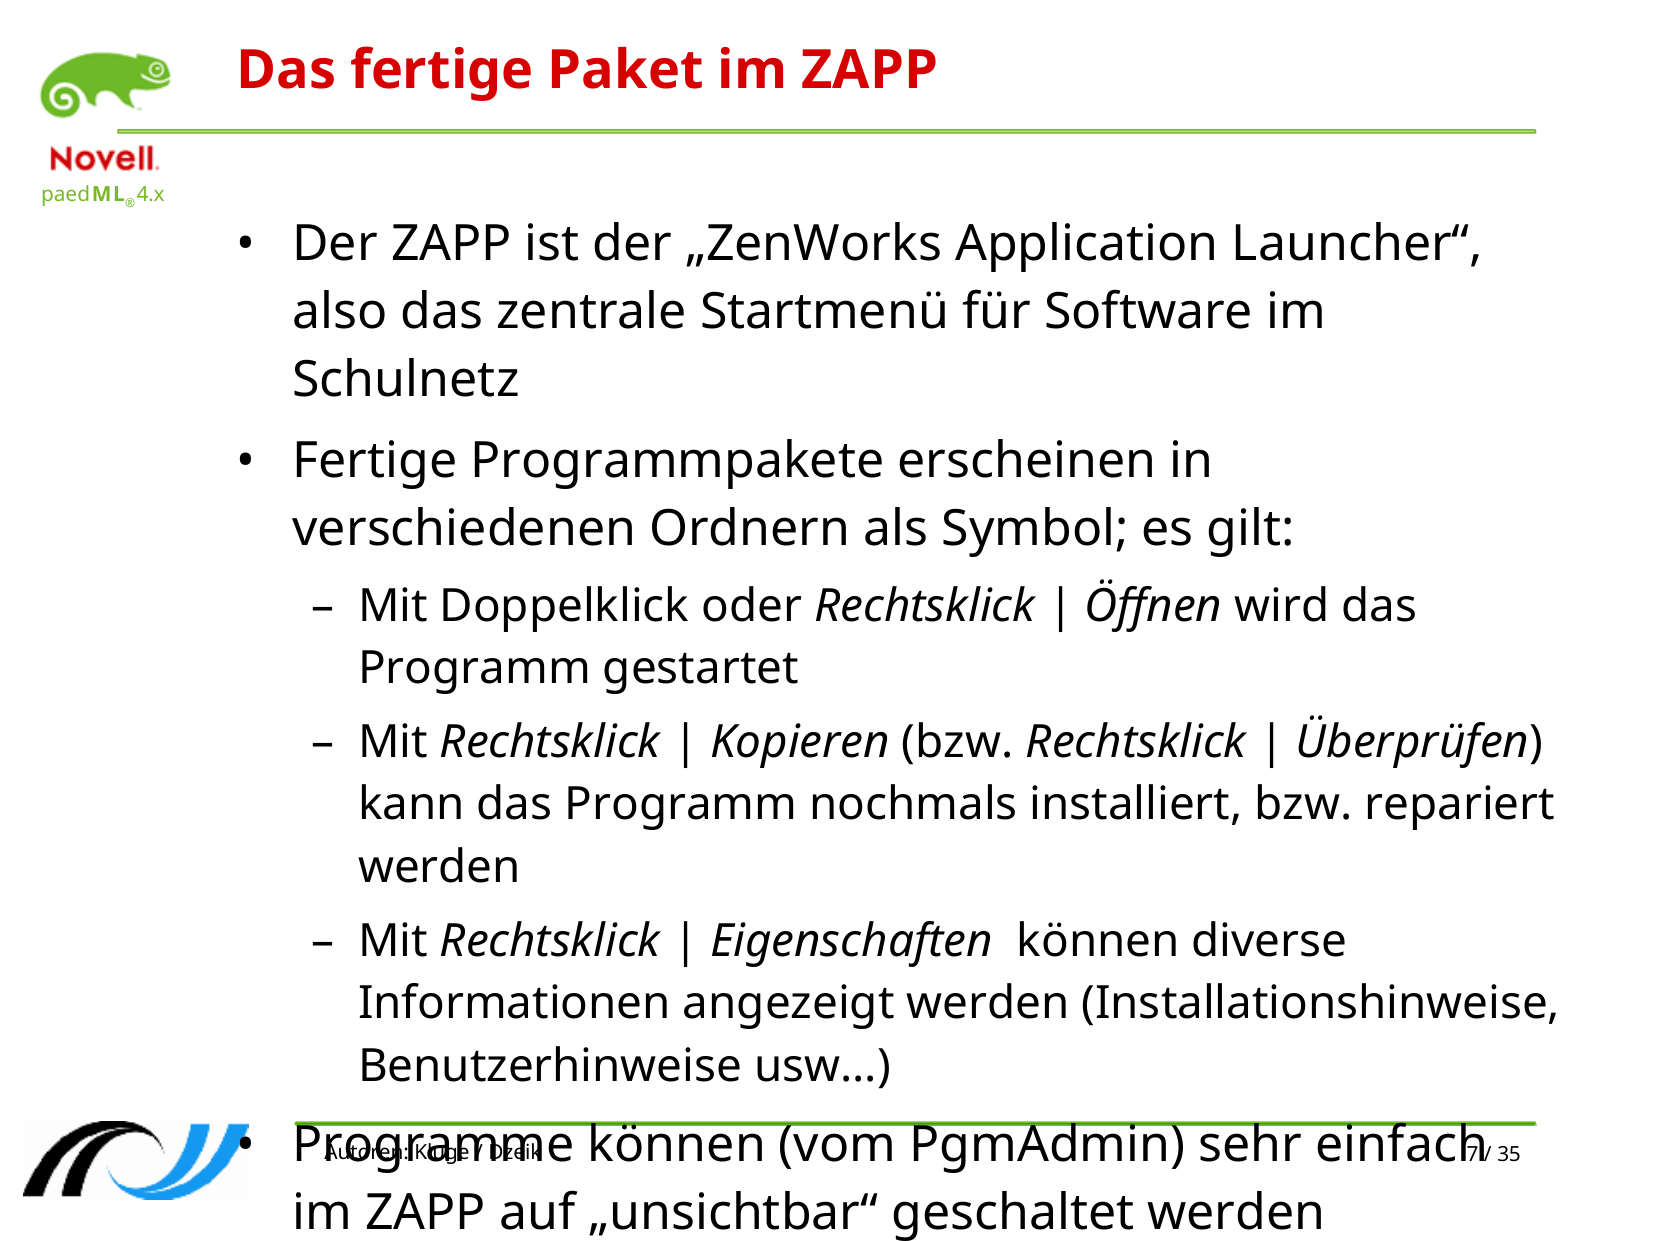

# Das fertige Paket im ZAPP
Der ZAPP ist der „ZenWorks Application Launcher“, also das zentrale Startmenü für Software im Schulnetz
Fertige Programmpakete erscheinen in verschiedenen Ordnern als Symbol; es gilt:
Mit Doppelklick oder Rechtsklick | Öffnen wird das Programm gestartet
Mit Rechtsklick | Kopieren (bzw. Rechtsklick | Überprüfen) kann das Programm nochmals installiert, bzw. repariert werden
Mit Rechtsklick | Eigenschaften können diverse Informationen angezeigt werden (Installationshinweise, Benutzerhinweise usw...)
Programme können (vom PgmAdmin) sehr einfach
im ZAPP auf „unsichtbar“ geschaltet werden
Autoren: Kluge / Dzeik
7